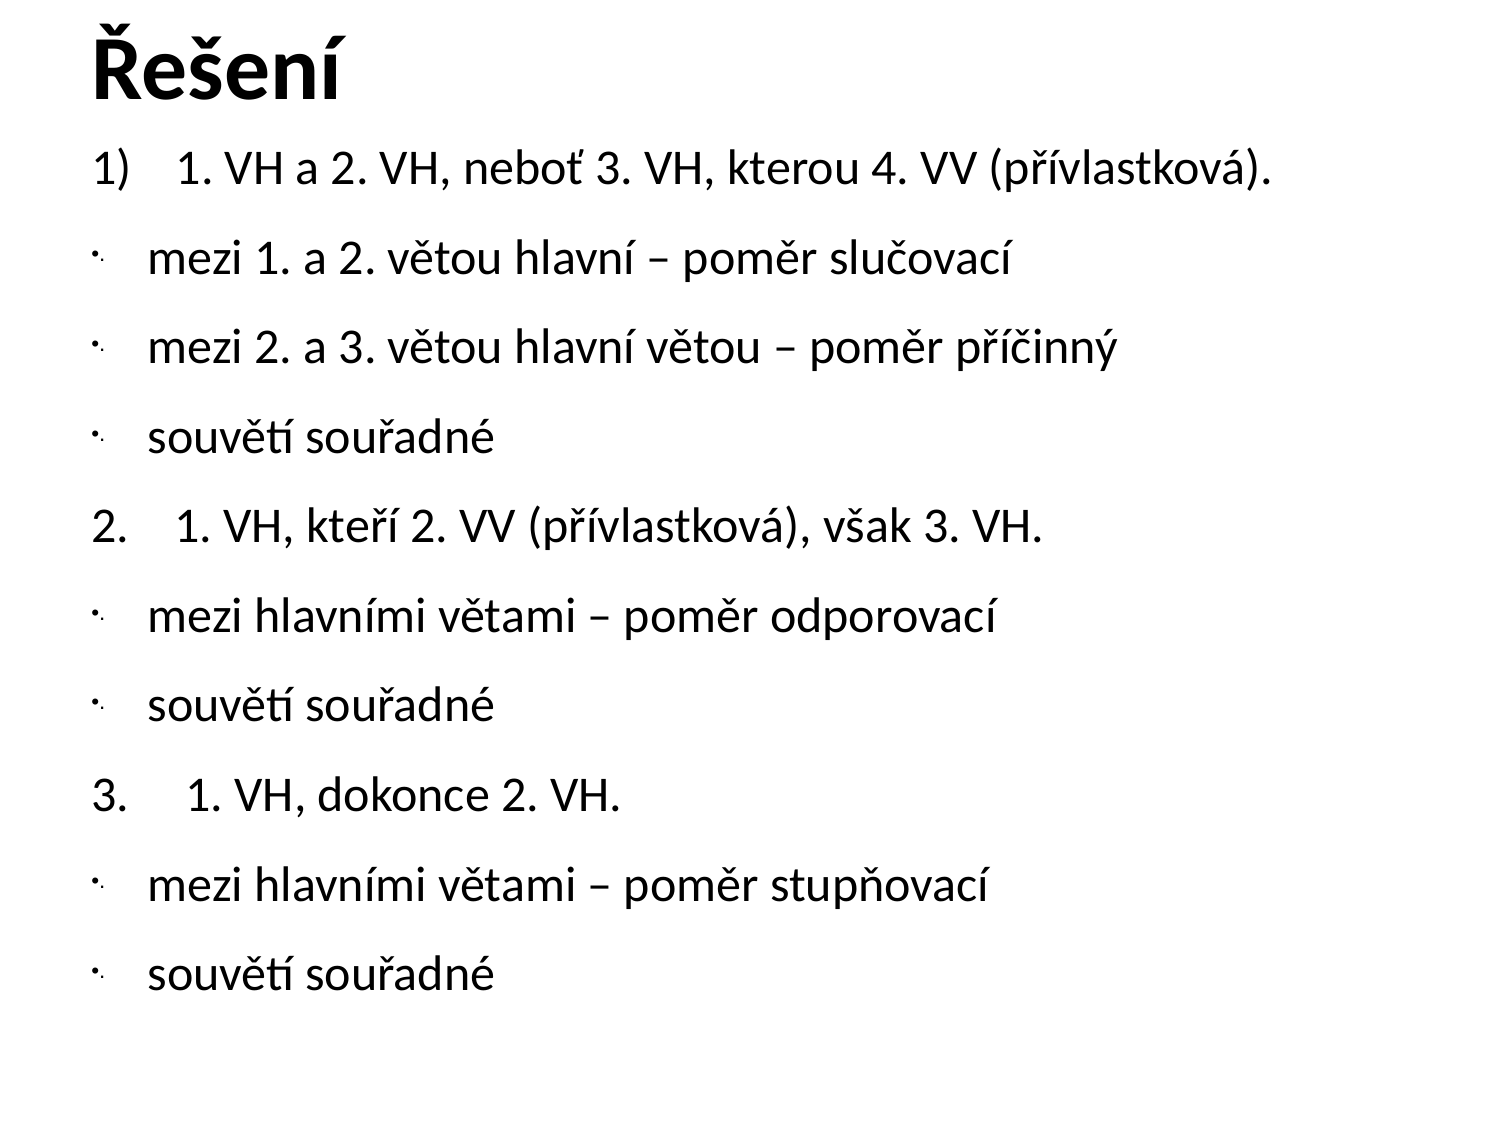

# Řešení
1. VH a 2. VH, neboť 3. VH, kterou 4. VV (přívlastková).
mezi 1. a 2. větou hlavní – poměr slučovací
mezi 2. a 3. větou hlavní větou – poměr příčinný
souvětí souřadné
2. 1. VH, kteří 2. VV (přívlastková), však 3. VH.
mezi hlavními větami – poměr odporovací
souvětí souřadné
3. 1. VH, dokonce 2. VH.
mezi hlavními větami – poměr stupňovací
souvětí souřadné